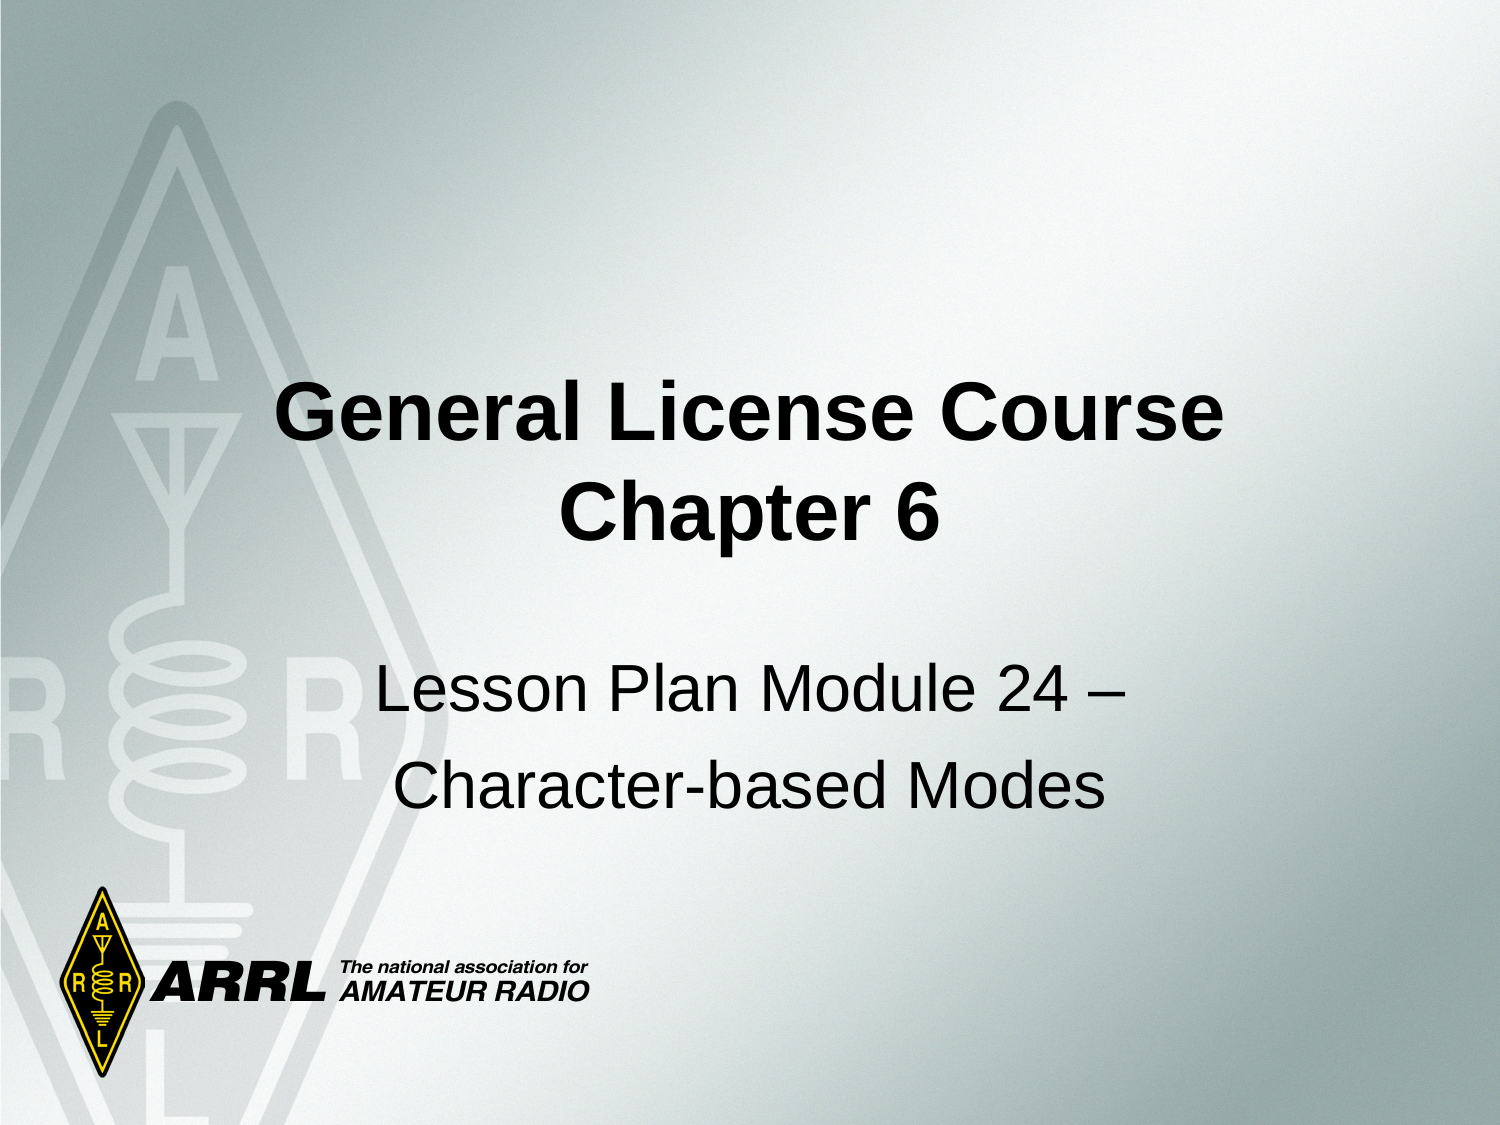

# General License Course Chapter 6
Lesson Plan Module 24 –
Character-based Modes